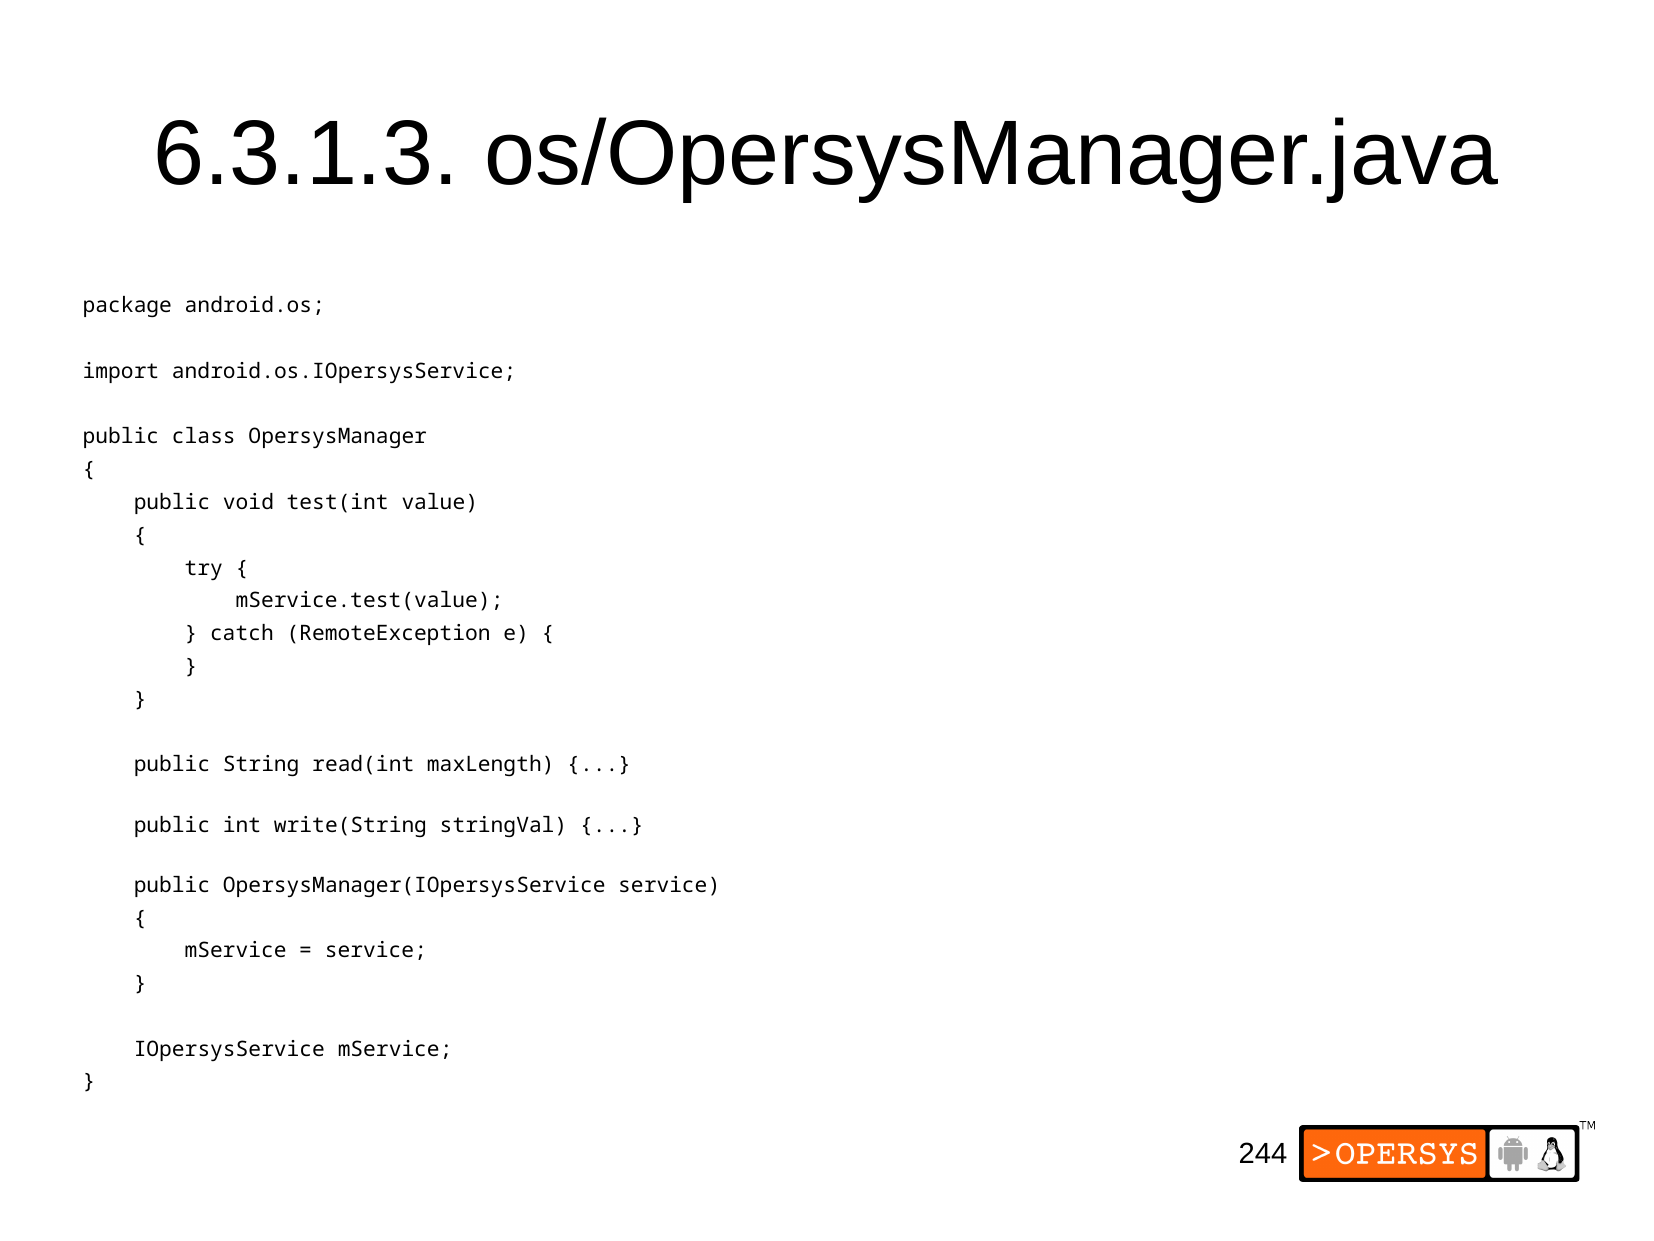

# 6.3.1.3. os/OpersysManager.java
package android.os;
import android.os.IOpersysService;
public class OpersysManager
{
 public void test(int value)
 {
 try {
 mService.test(value);
 } catch (RemoteException e) {
 }
 }
 public String read(int maxLength) {...}
 public int write(String stringVal) {...}
 public OpersysManager(IOpersysService service)
 {
 mService = service;
 }
 IOpersysService mService;
}